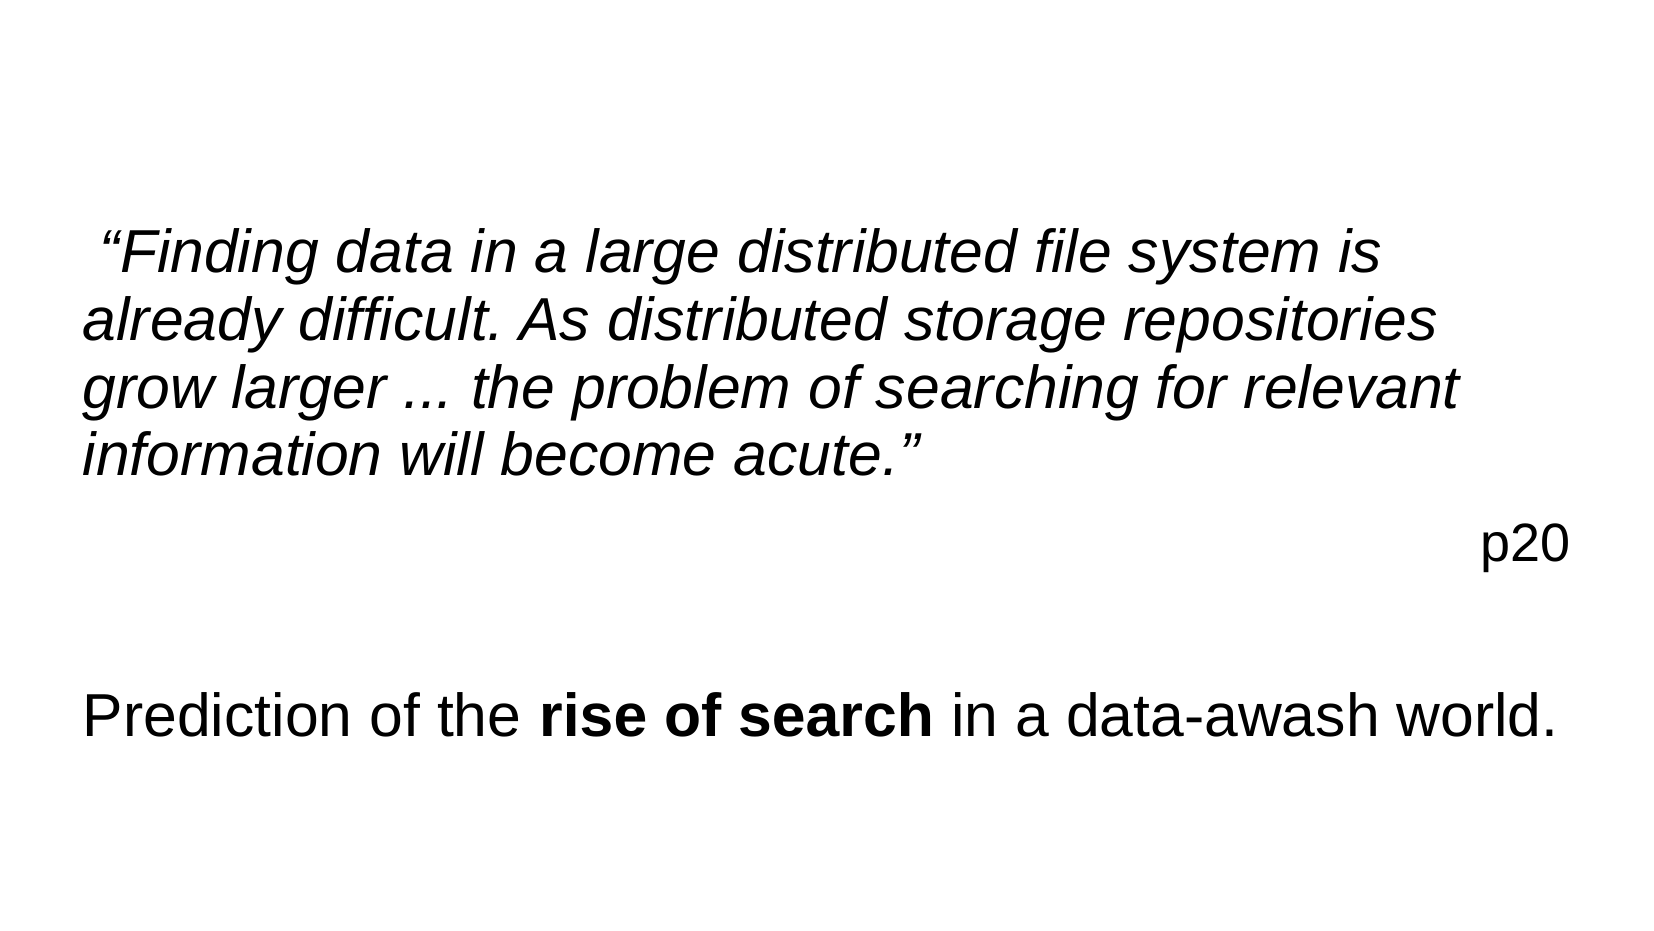

# “Finding data in a large distributed file system is already difficult. As distributed storage repositories grow larger ... the problem of searching for relevant information will become acute.”
p20
Prediction of the rise of search in a data-awash world.